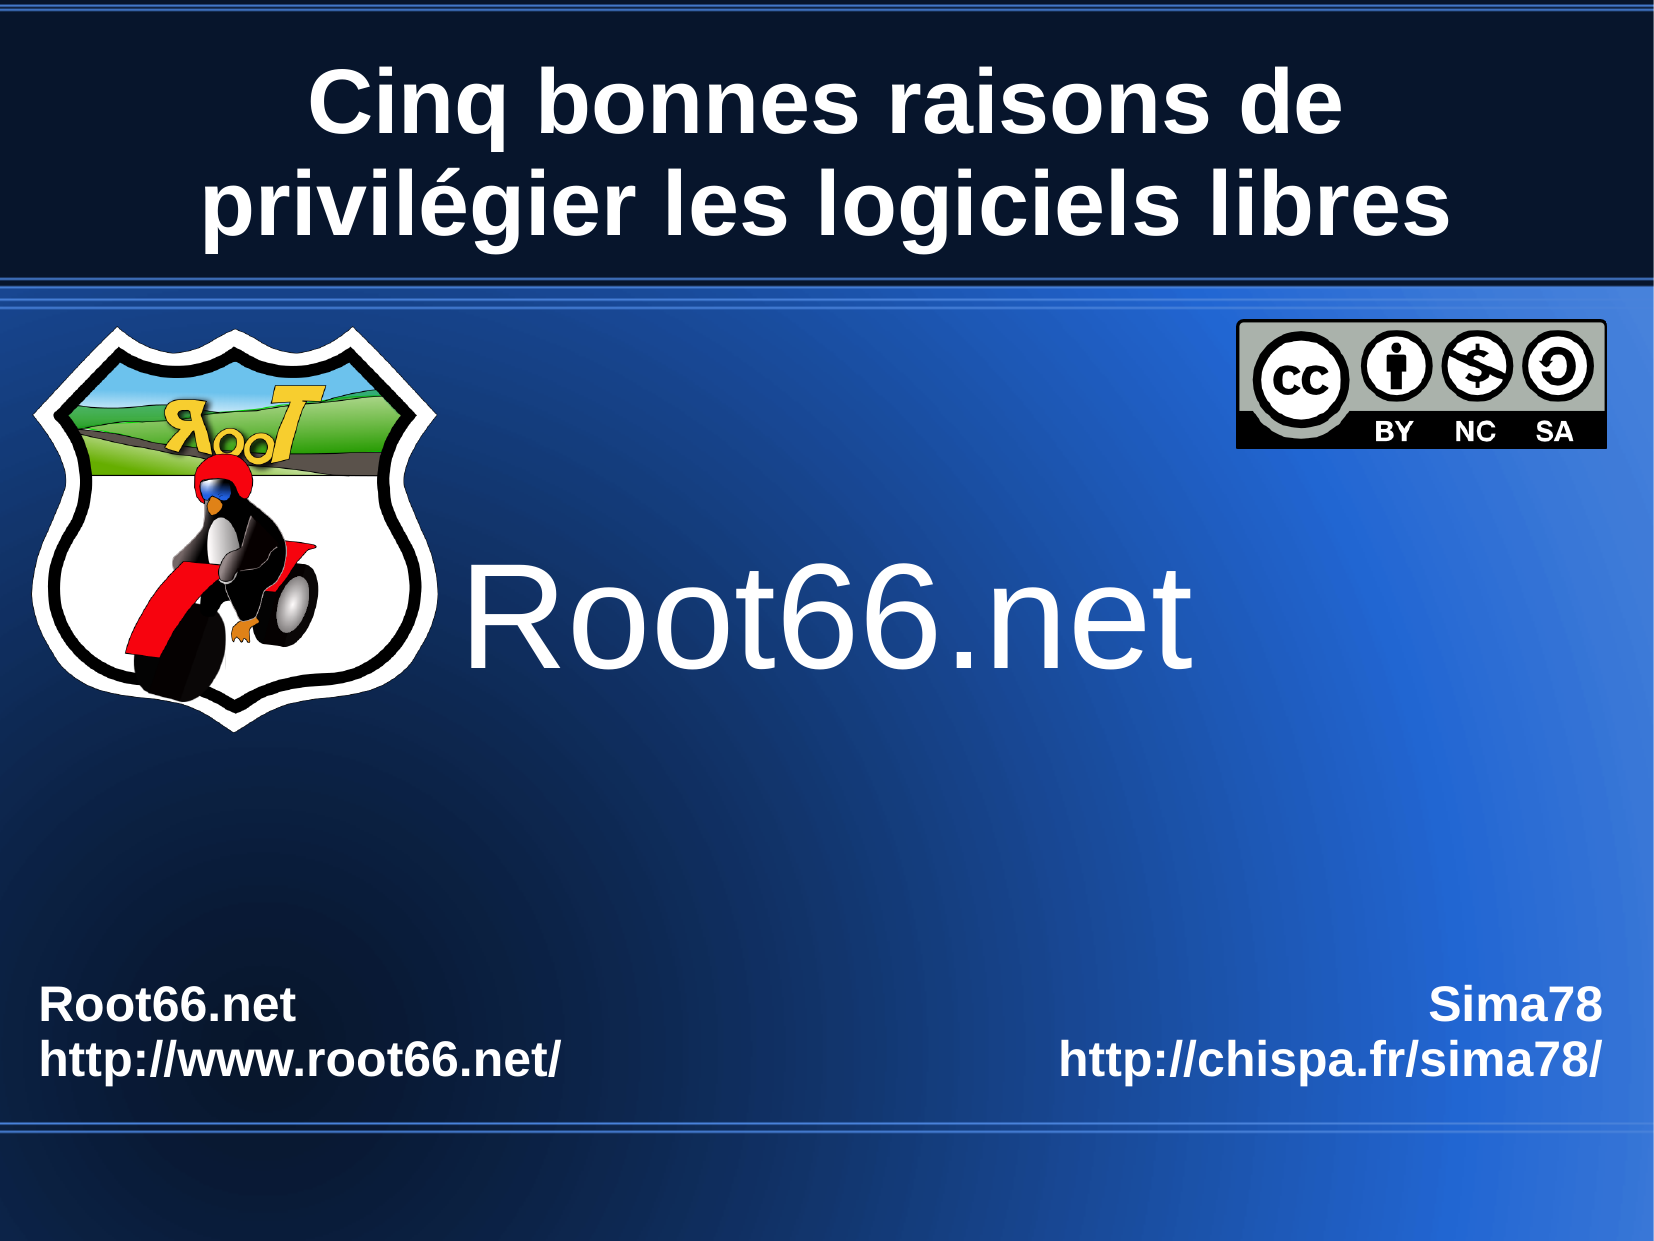

# Cinq bonnes raisons de privilégier les logiciels libres
Root66.net
Root66.net
http://www.root66.net/
Sima78
http://chispa.fr/sima78/